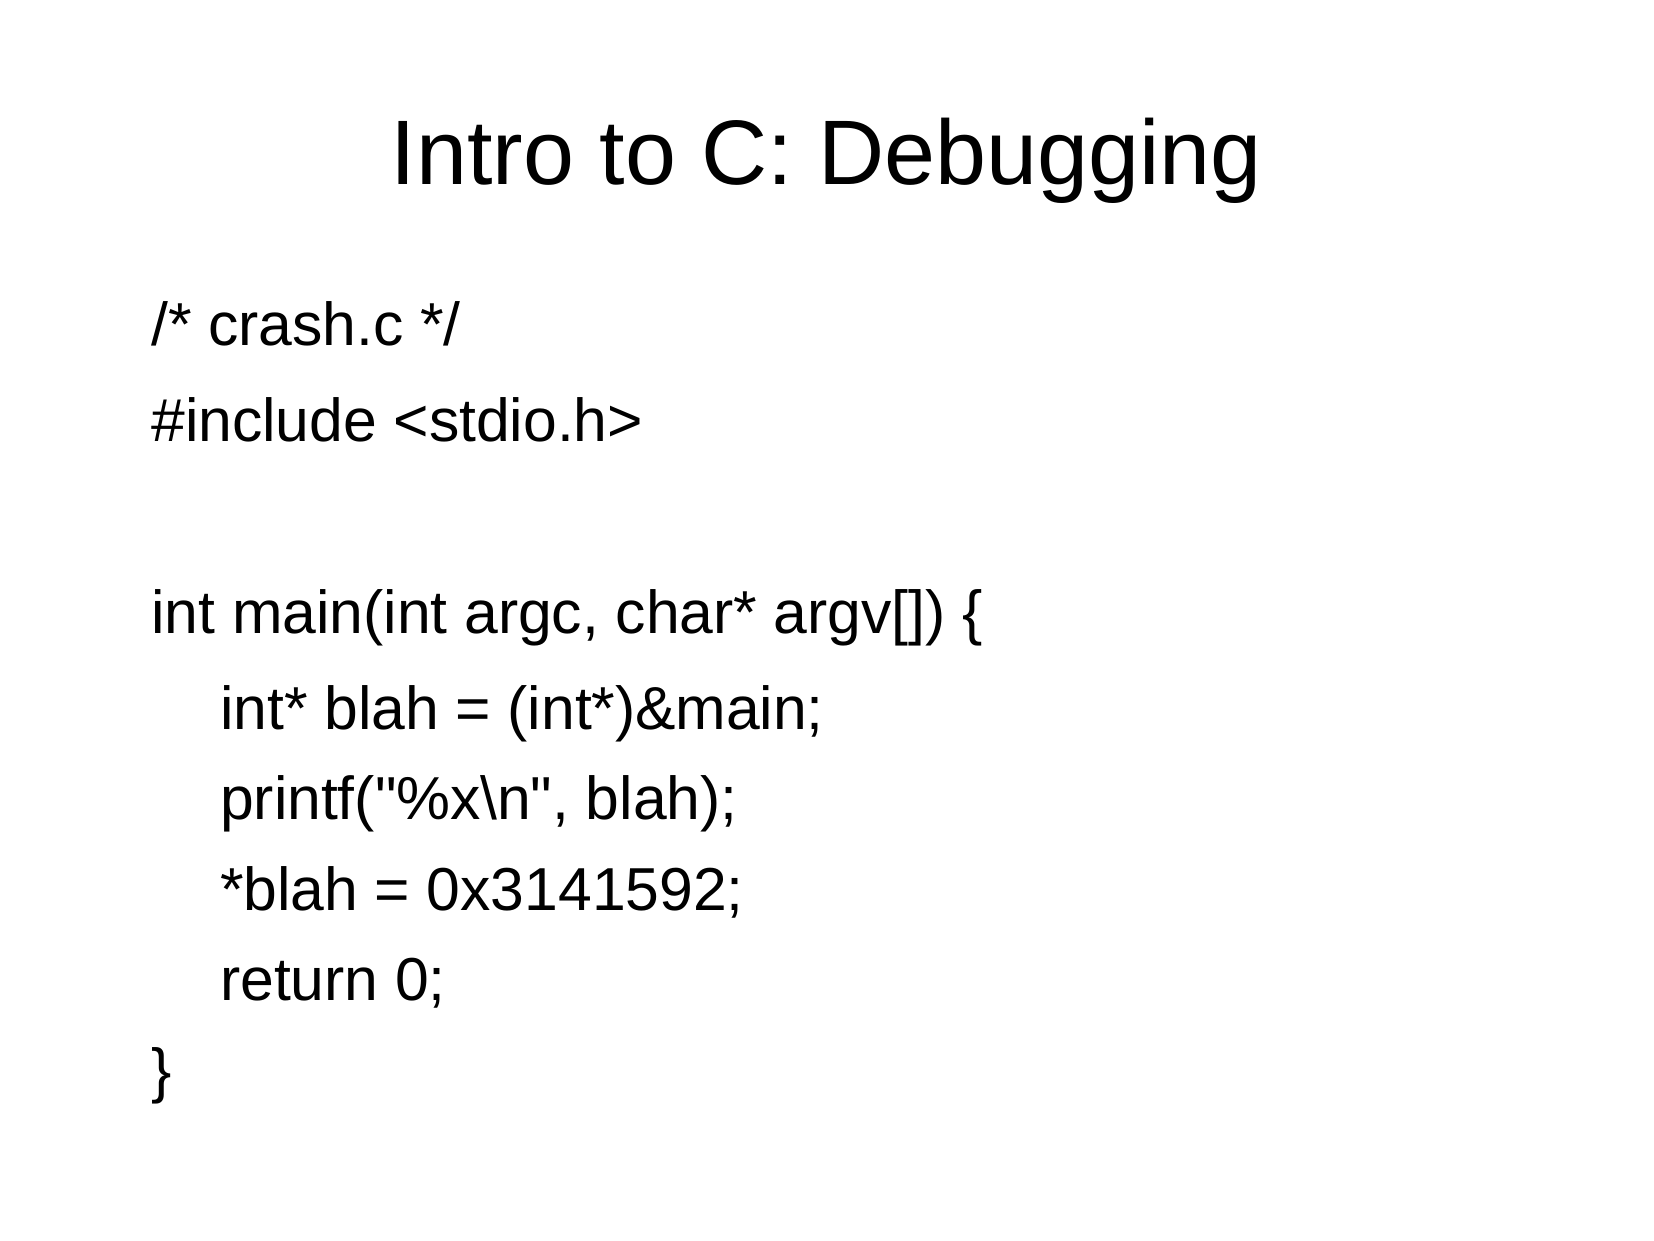

# Intro to C: Debugging
/* crash.c */
#include <stdio.h>
int main(int argc, char* argv[]) {
int* blah = (int*)&main;
printf("%x\n", blah);
*blah = 0x3141592;
return 0;
}